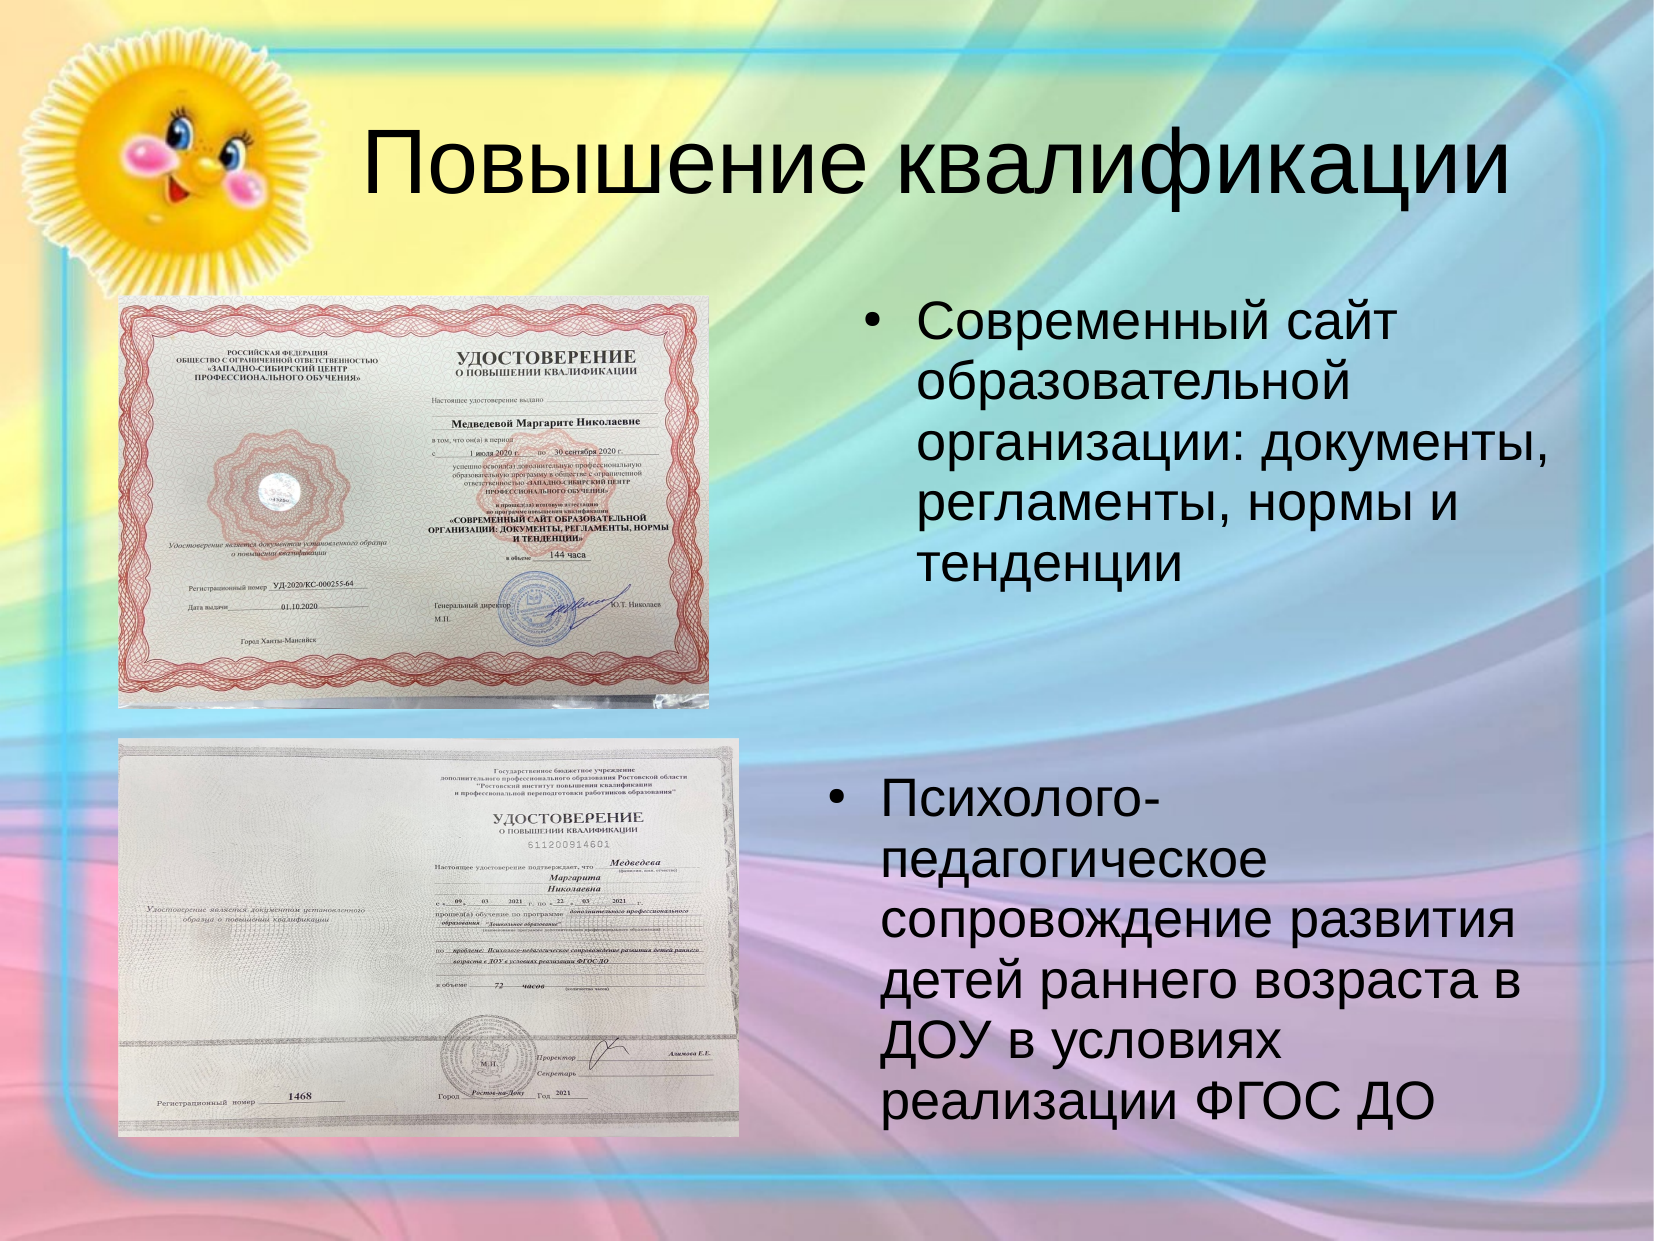

# Повышение квалификации
Современный сайт образовательной организации: документы, регламенты, нормы и тенденции
Психолого-педагогическое сопровождение развития детей раннего возраста в ДОУ в условиях реализации ФГОС ДО